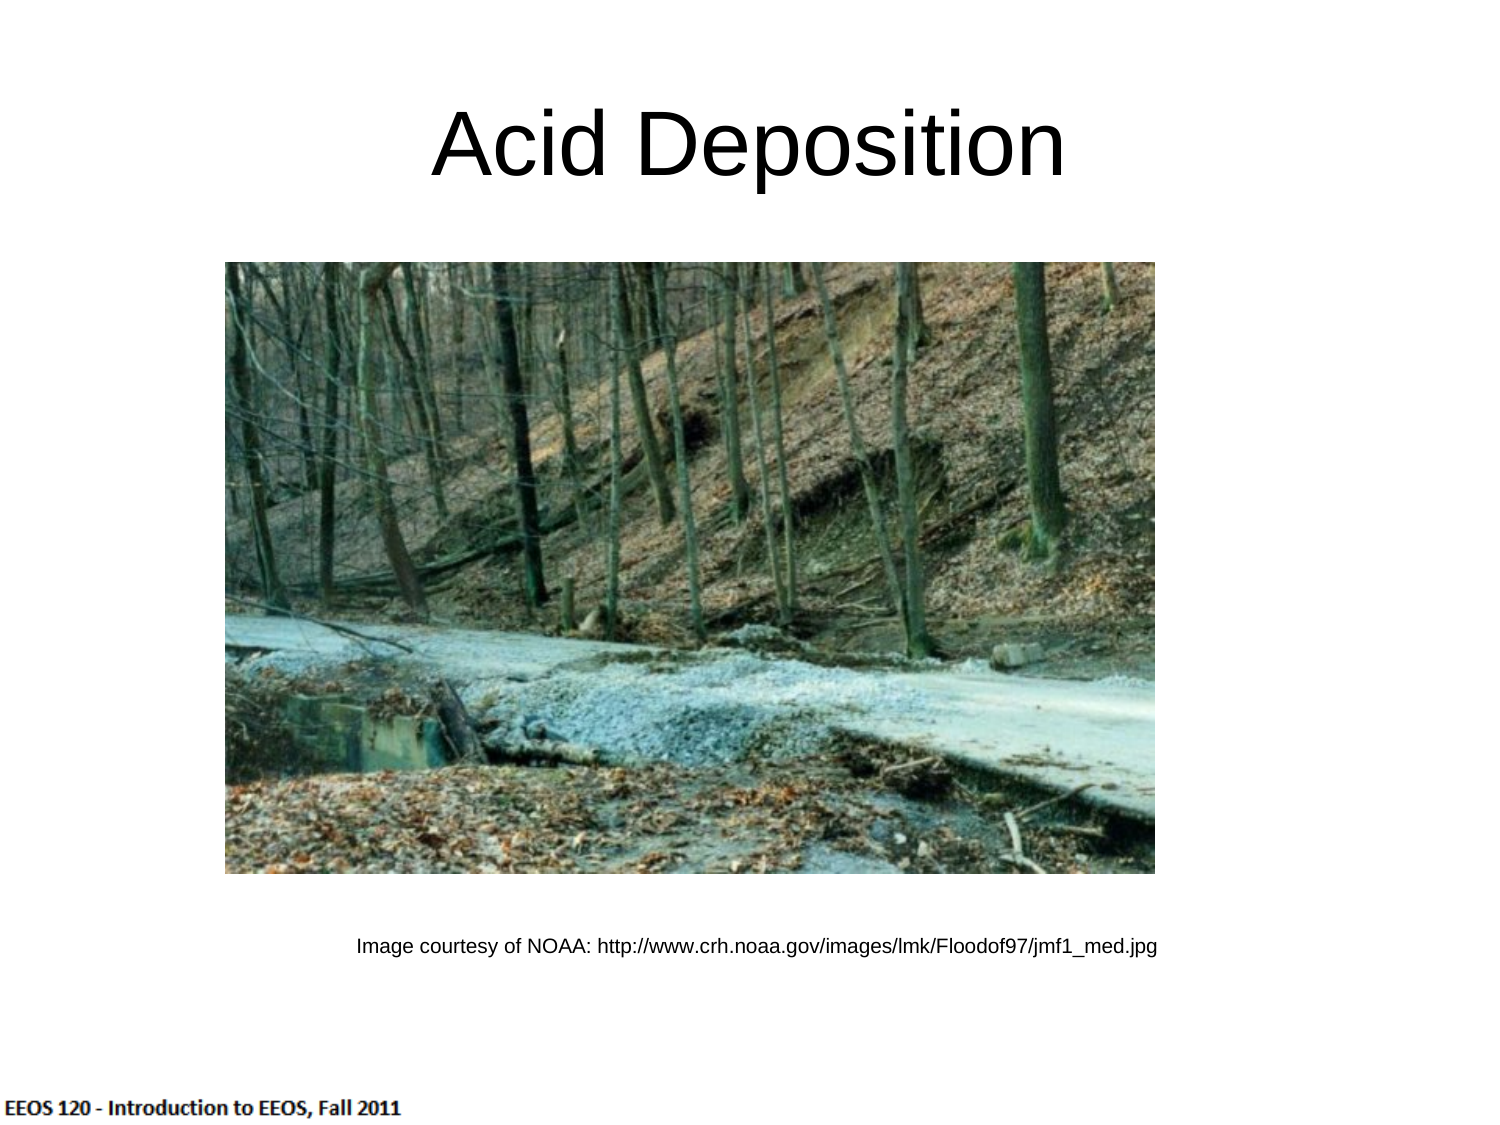

# Acid Deposition
Image courtesy of NOAA: http://www.crh.noaa.gov/images/lmk/Floodof97/jmf1_med.jpg